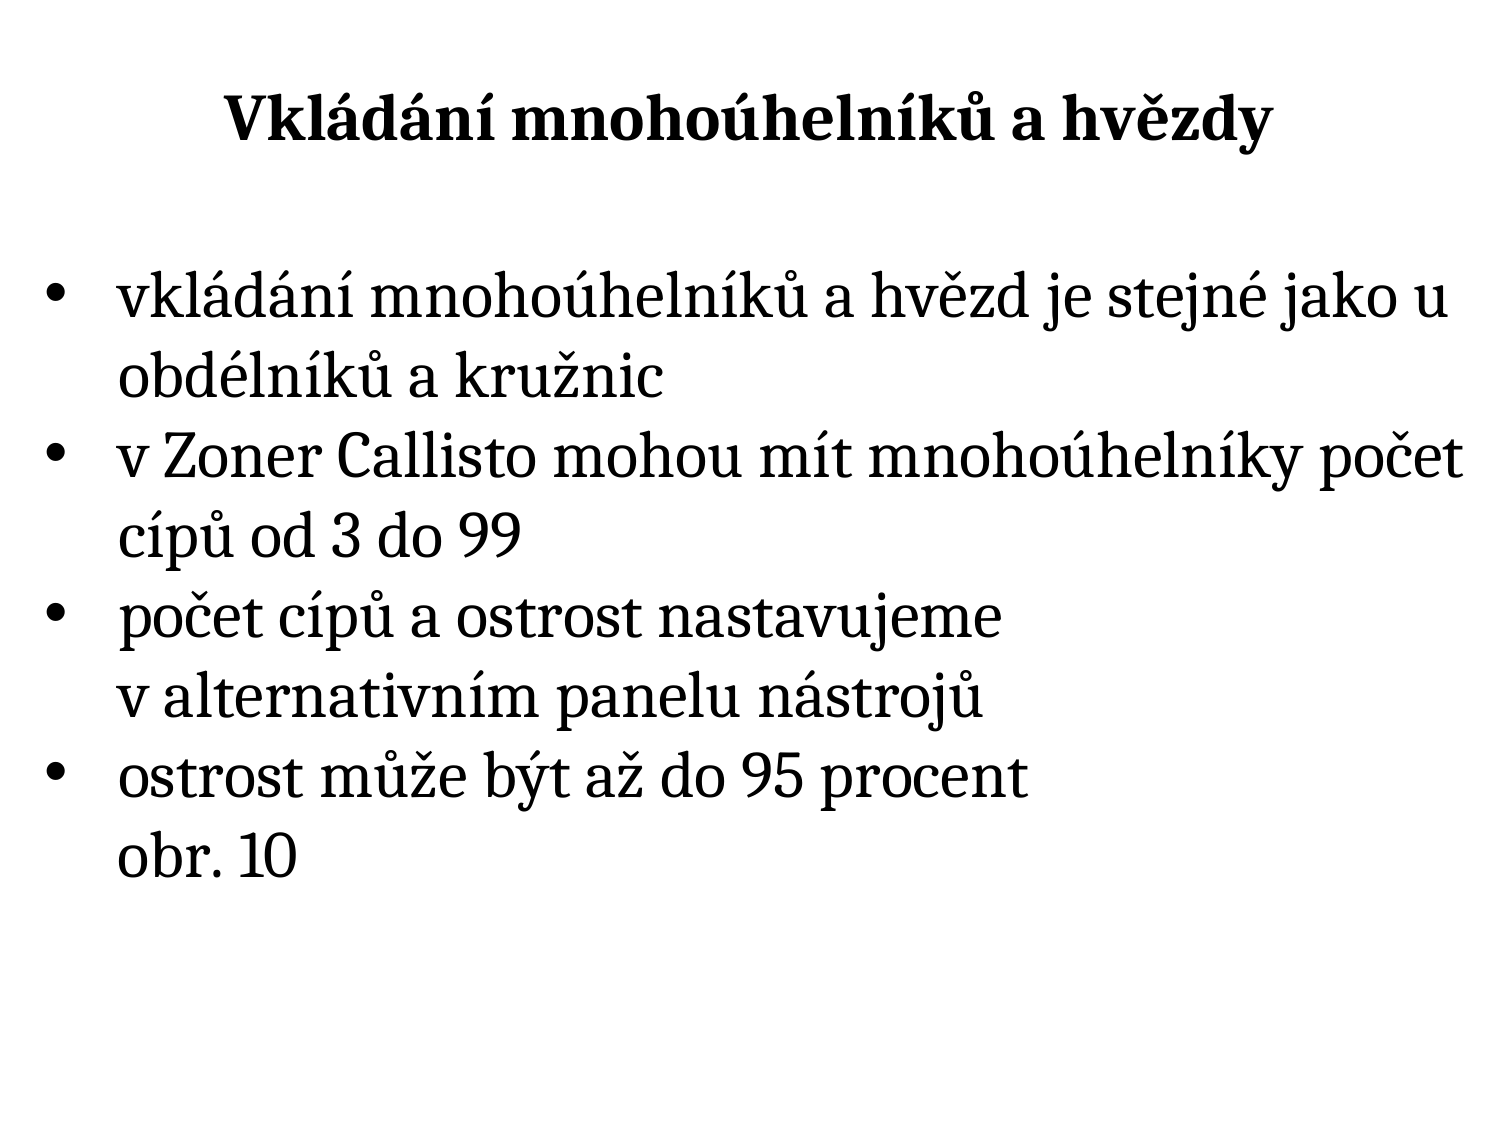

Vkládání mnohoúhelníků a hvězdy
vkládání mnohoúhelníků a hvězd je stejné jako u obdélníků a kružnic
v Zoner Callisto mohou mít mnohoúhelníky počet cípů od 3 do 99
počet cípů a ostrost nastavujeme
v alternativním panelu nástrojů
ostrost může být až do 95 procent
 obr. 10